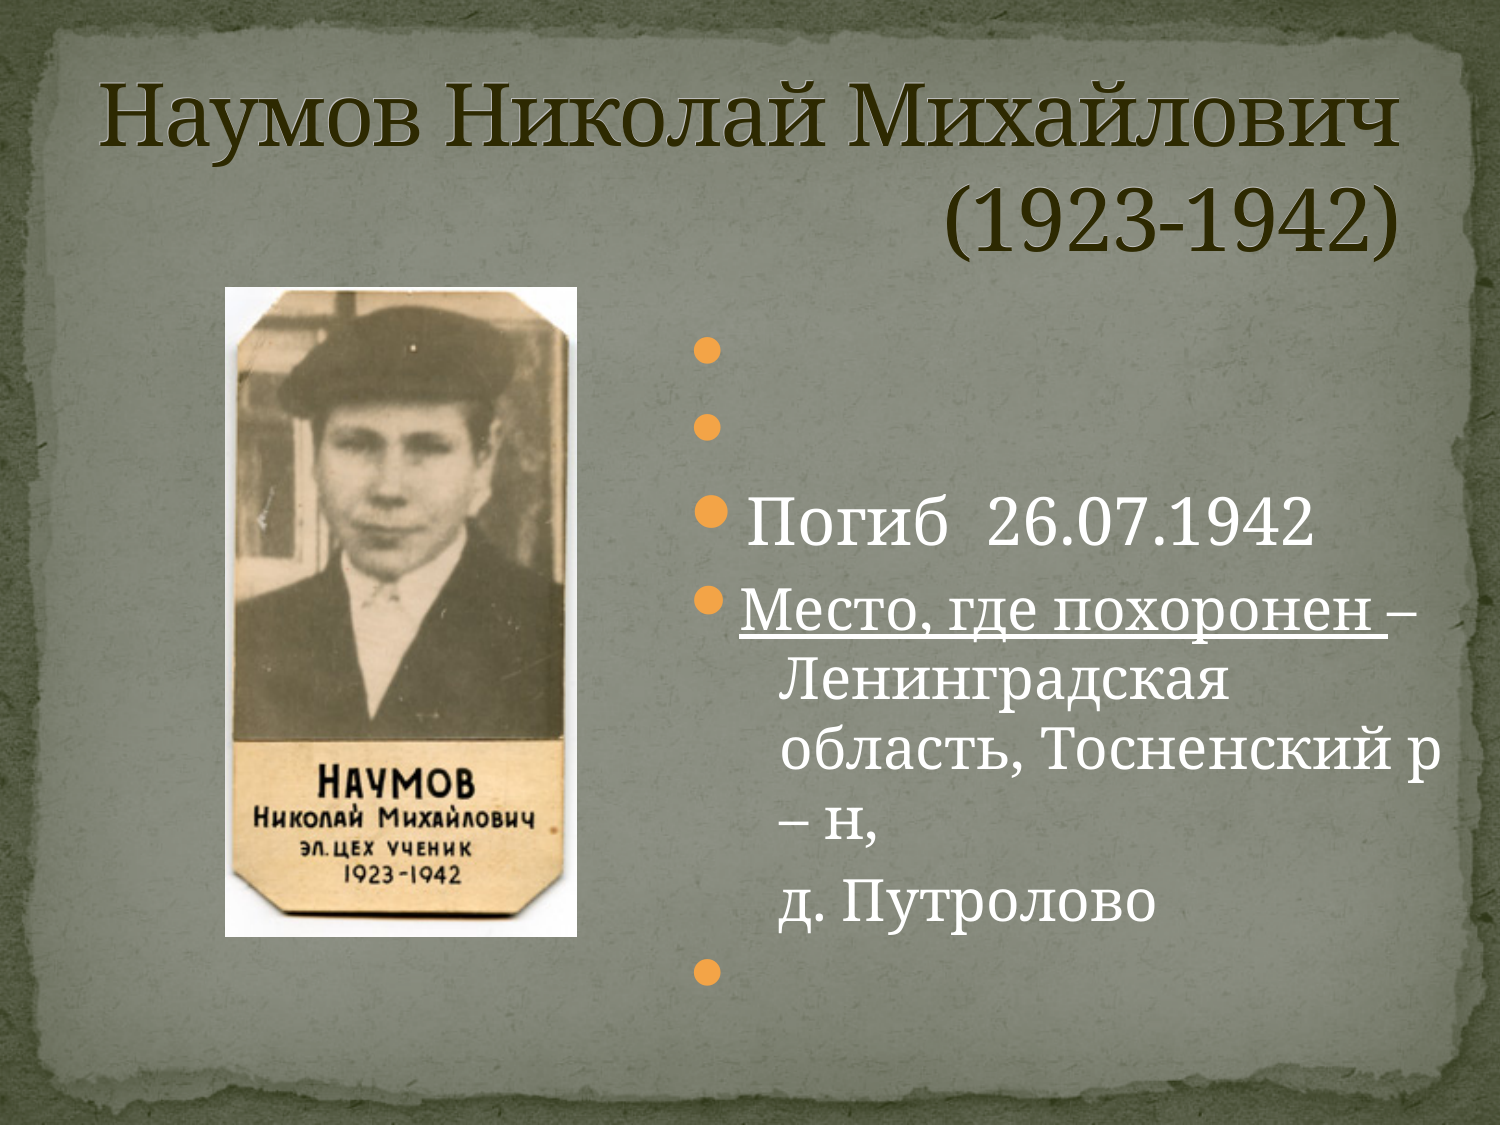

Наумов Николай Михайлович
(1923-1942)
# Погиб 26.07.1942
Место, где похоронен –
Ленинградская область, Тосненский р – н,
 д. Путролово